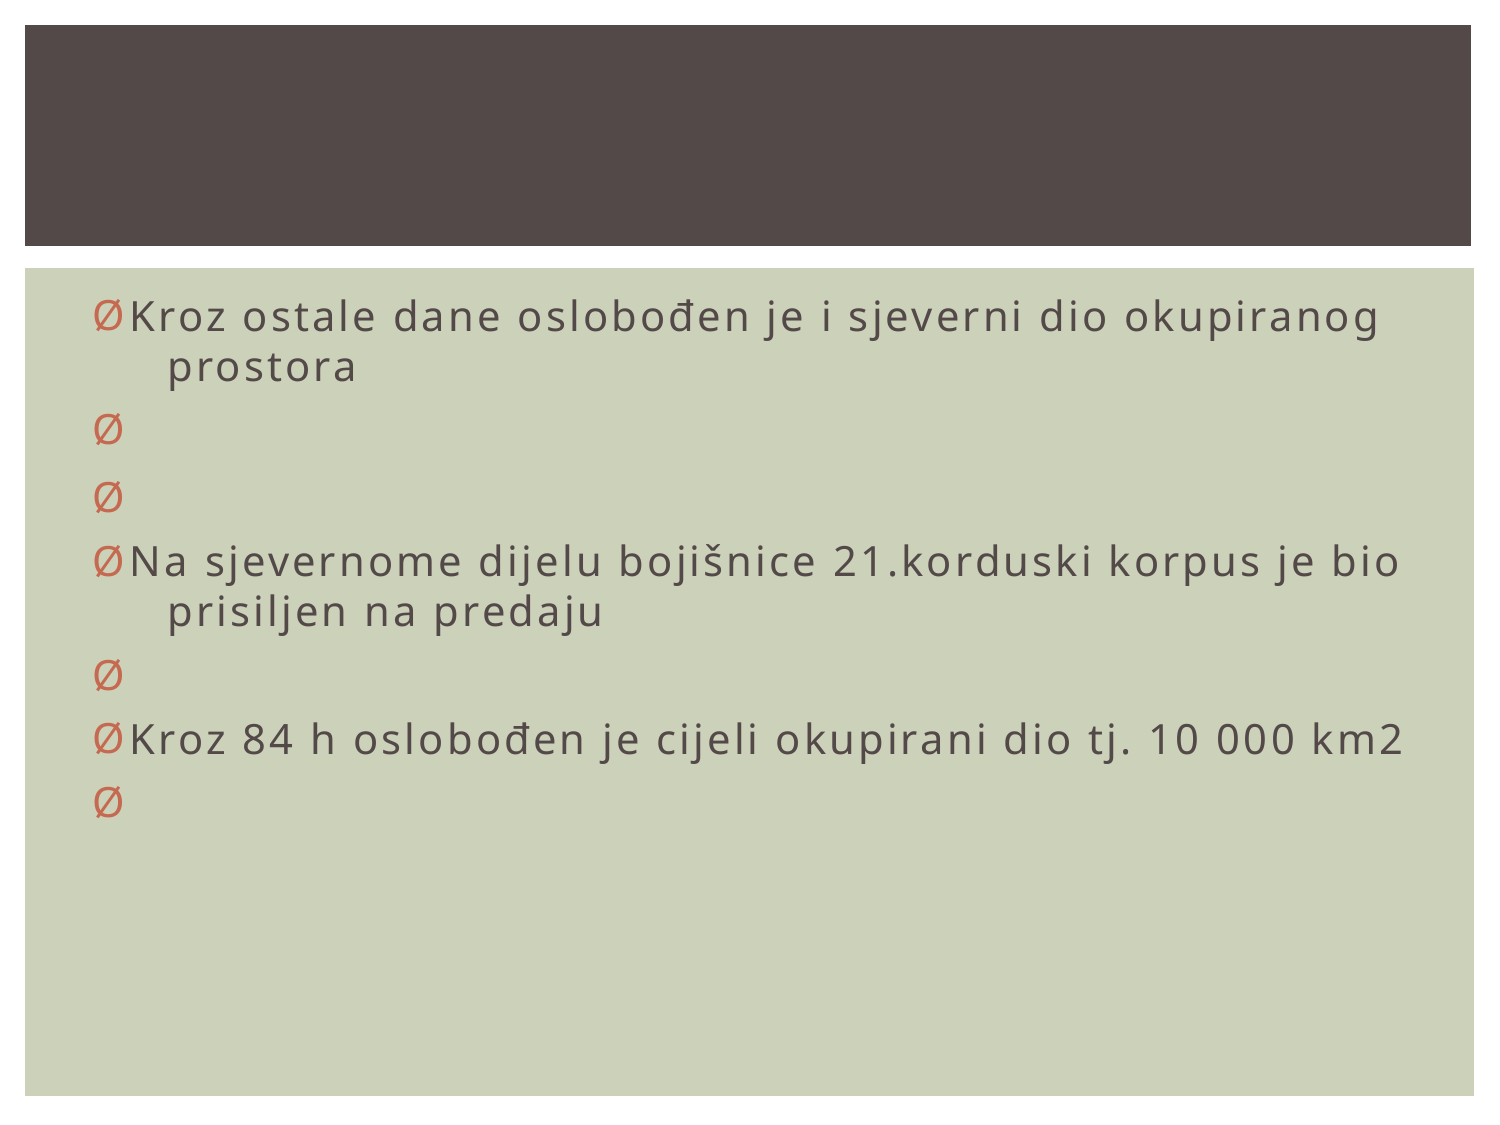

# Kroz ostale dane oslobođen je i sjeverni dio okupiranog prostora
Na sjevernome dijelu bojišnice 21.korduski korpus je bio prisiljen na predaju
Kroz 84 h oslobođen je cijeli okupirani dio tj. 10 000 km2